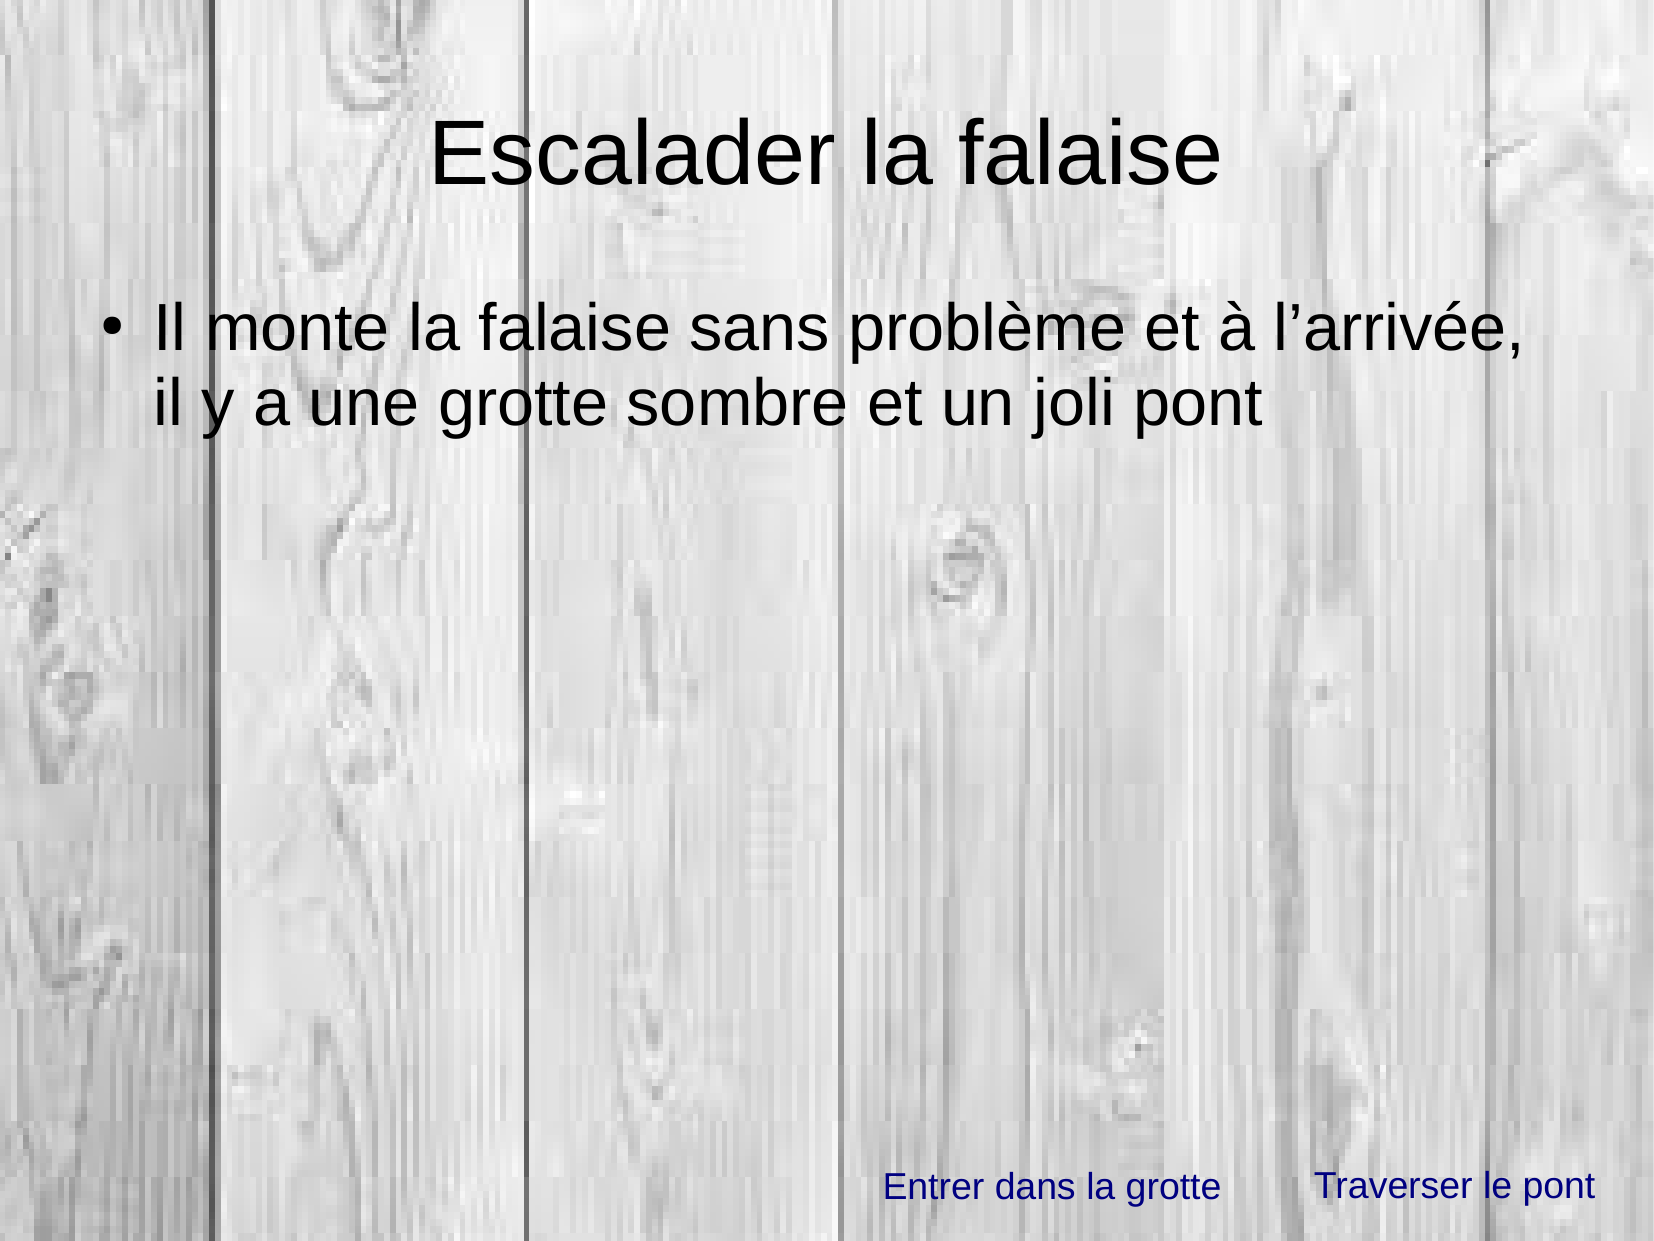

# Escalader la falaise
Il monte la falaise sans problème et à l’arrivée, il y a une grotte sombre et un joli pont
Traverser le pont
Entrer dans la grotte